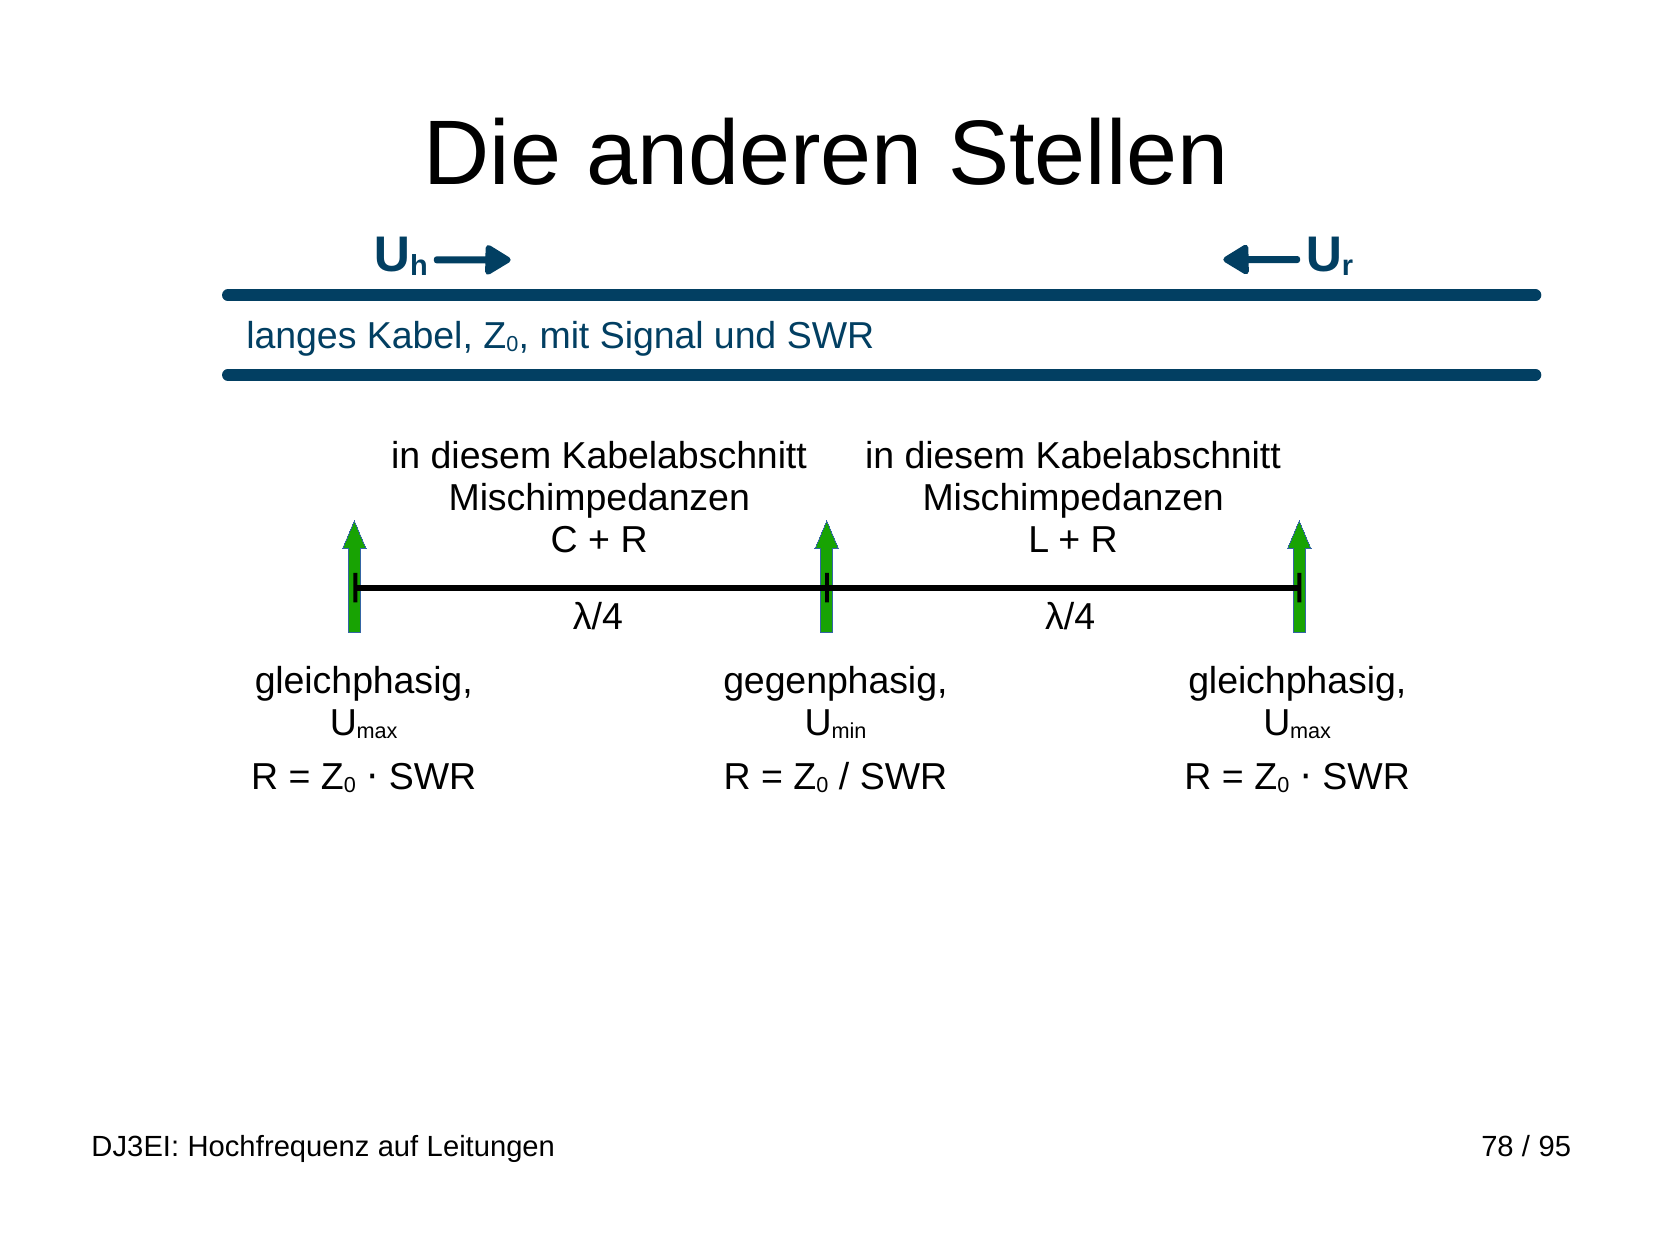

# Die anderen Stellen
Uh
Ur
langes Kabel, Z0, mit Signal und SWR
in diesem Kabelabschnitt
Mischimpedanzen
C + R
in diesem Kabelabschnitt
Mischimpedanzen
L + R
λ/4
λ/4
gegenphasig,
Umin
R = Z0 / SWR
gleichphasig,
Umax
R = Z0 ⋅ SWR
gleichphasig,
Umax
R = Z0 ⋅ SWR